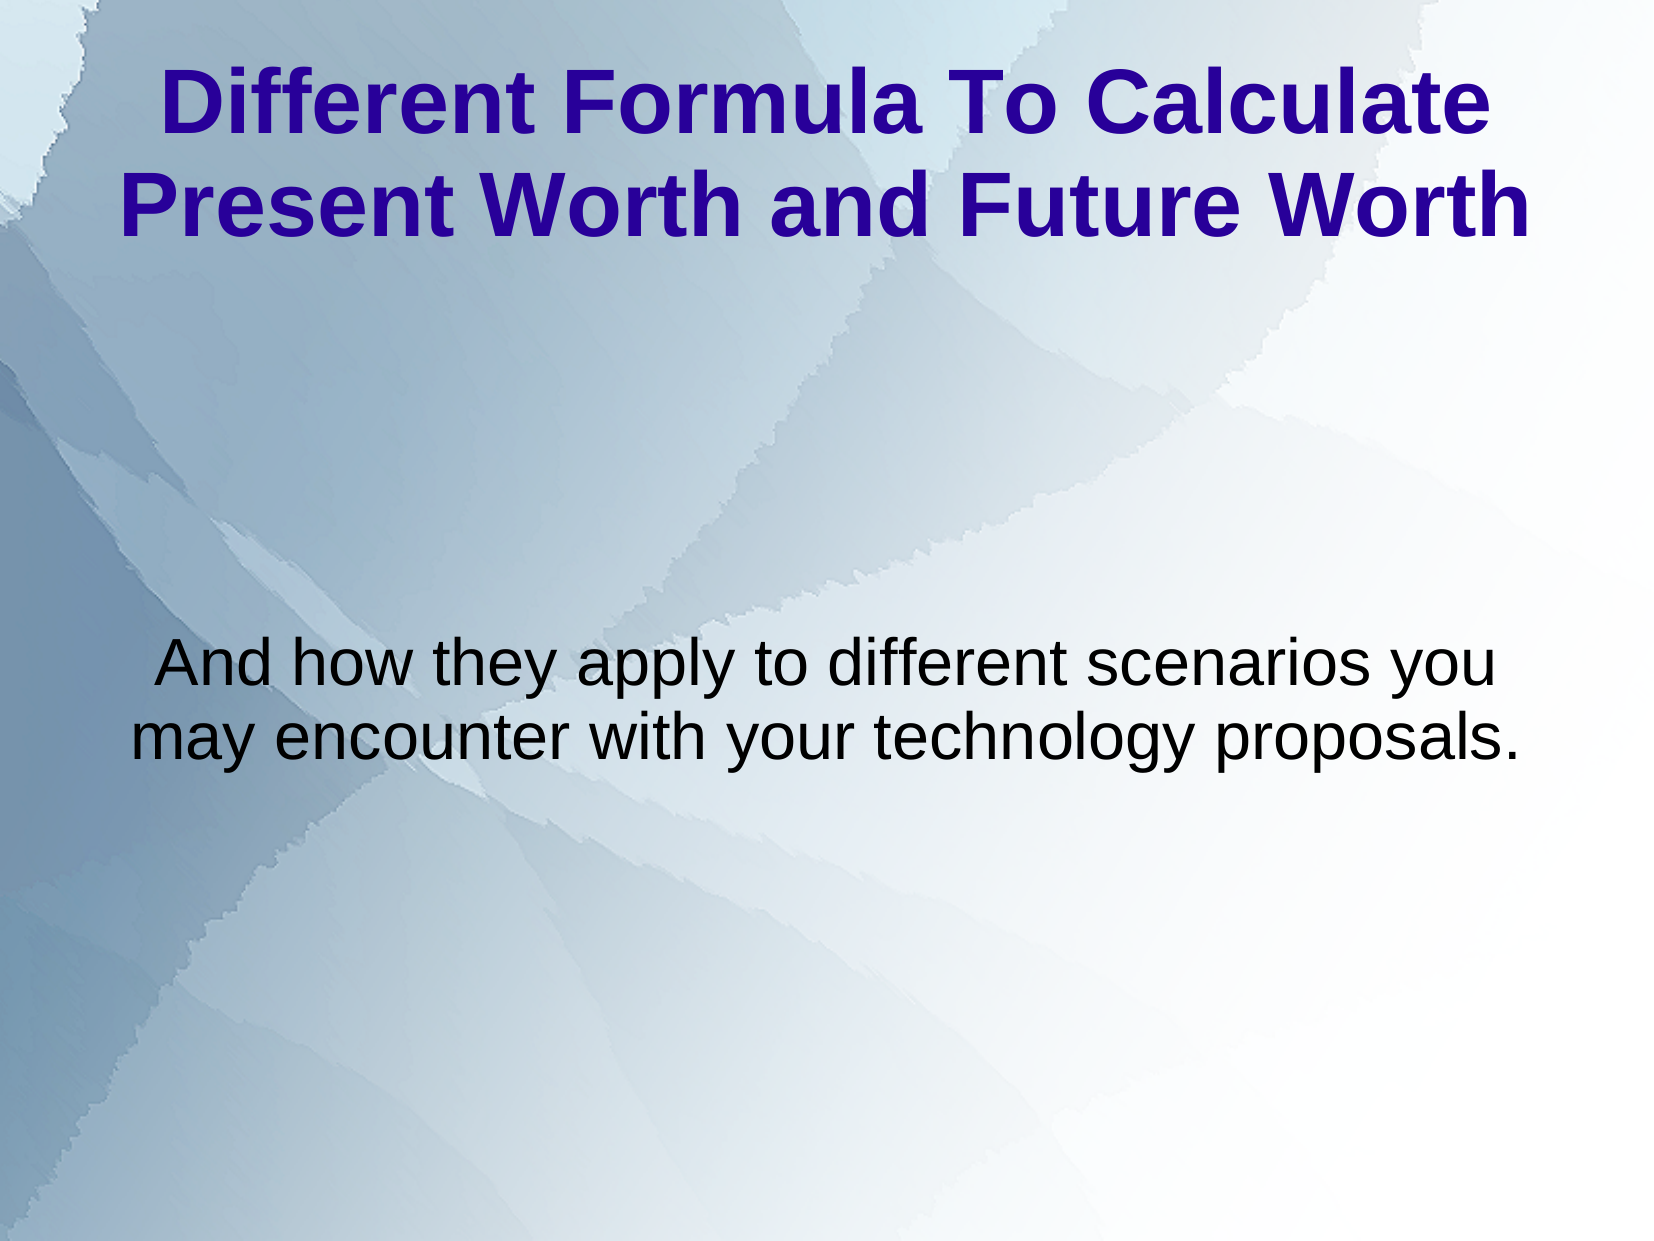

# Different Formula To Calculate Present Worth and Future Worth
And how they apply to different scenarios you may encounter with your technology proposals.